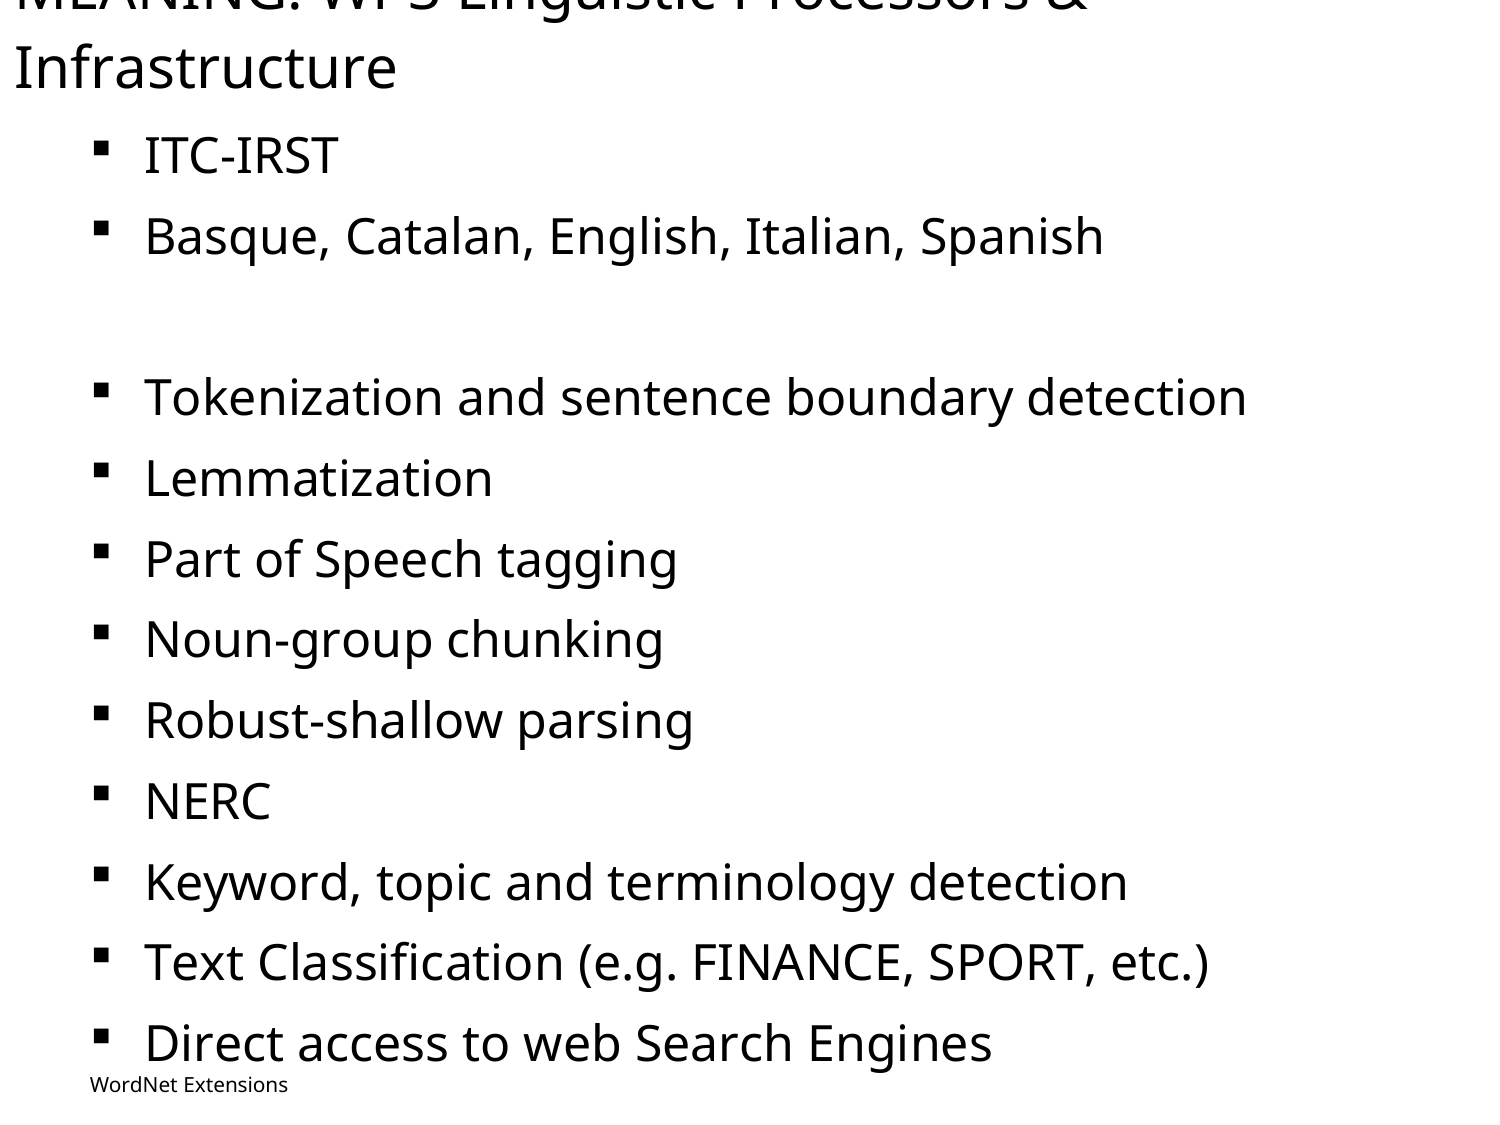

# MEANING: WP3 Linguistic Processors & Infrastructure
ITC-IRST
Basque, Catalan, English, Italian, Spanish
Tokenization and sentence boundary detection
Lemmatization
Part of Speech tagging
Noun-group chunking
Robust-shallow parsing
NERC
Keyword, topic and terminology detection
Text Classification (e.g. FINANCE, SPORT, etc.)
Direct access to web Search Engines